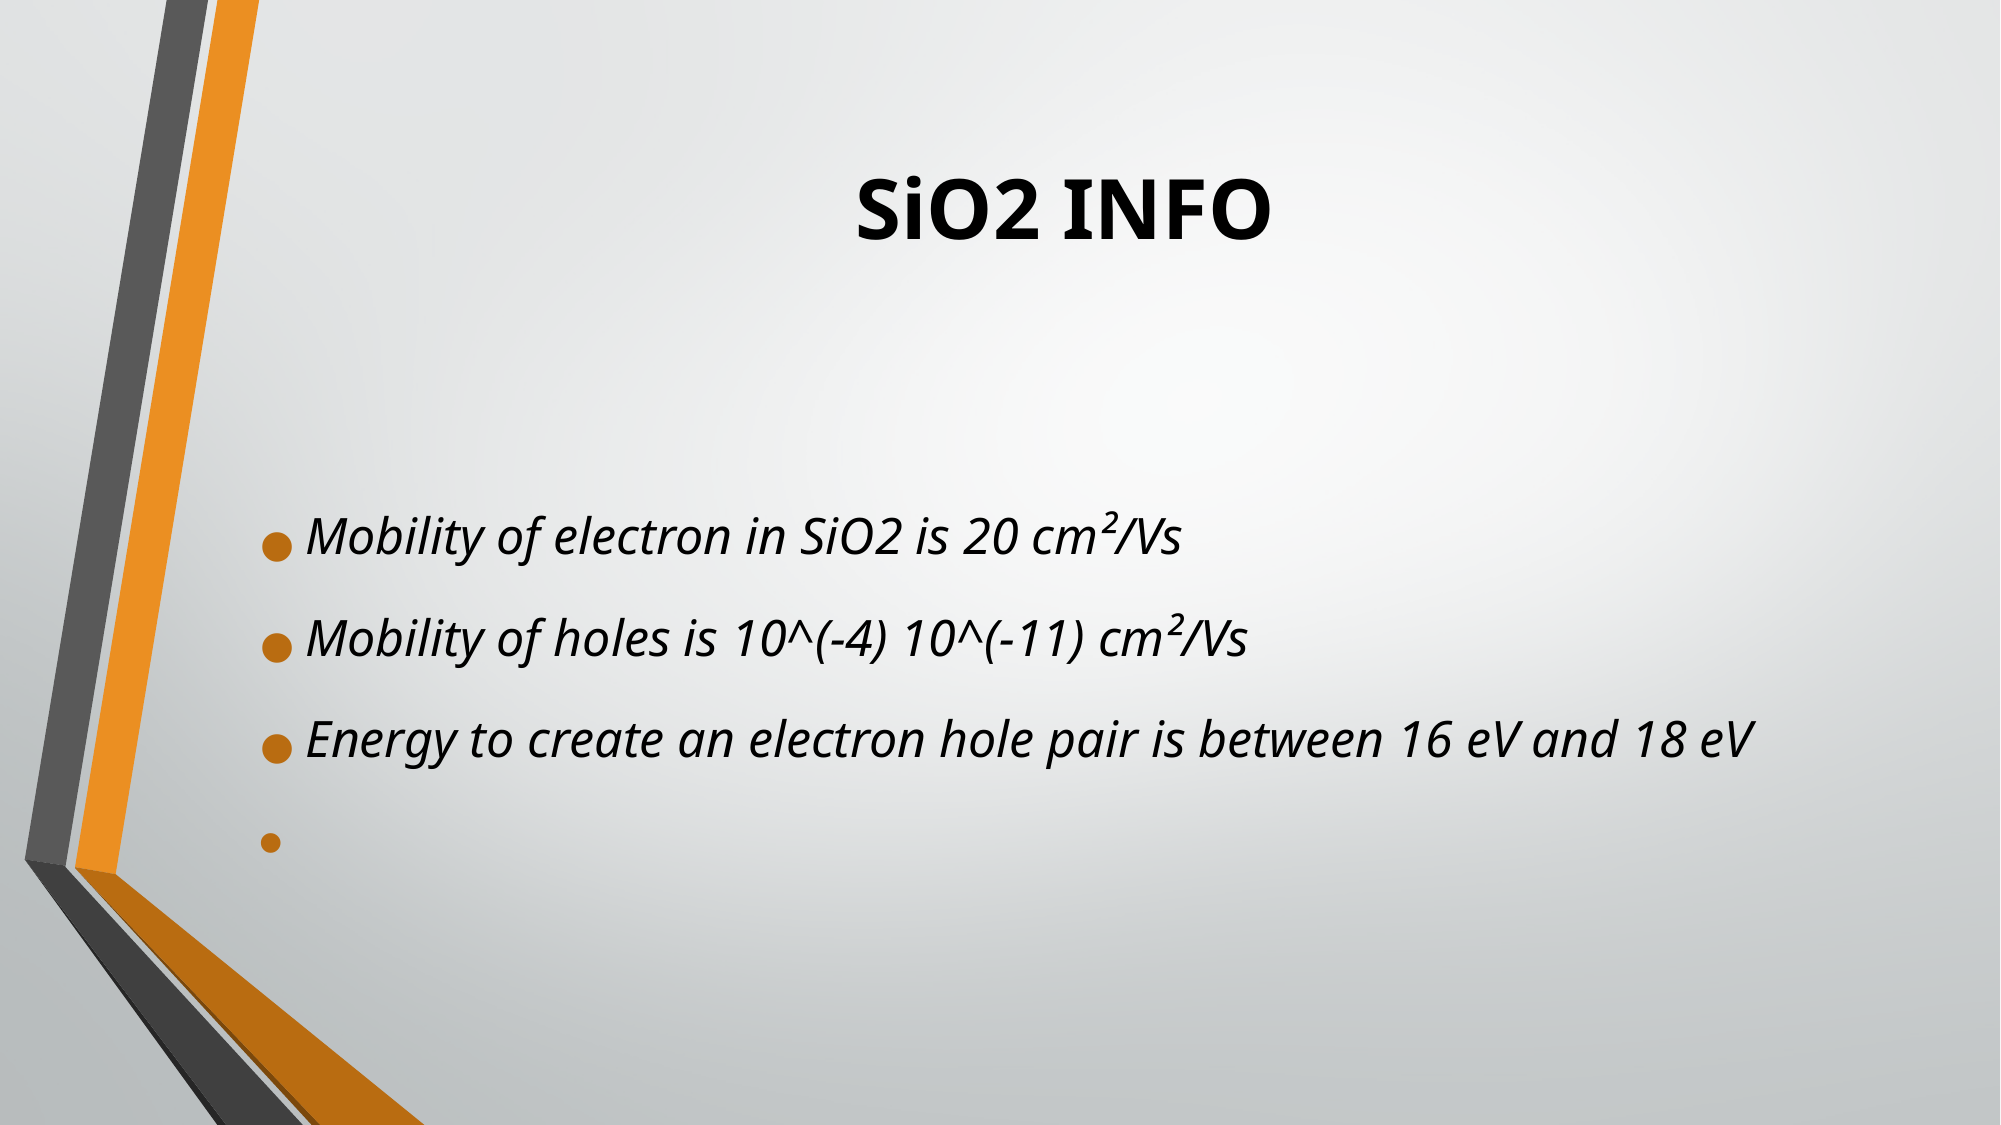

# SiO2 INFO
Mobility of electron in SiO2 is 20 cm²/Vs
Mobility of holes is 10^(-4) 10^(-11) cm²/Vs
Energy to create an electron hole pair is between 16 eV and 18 eV